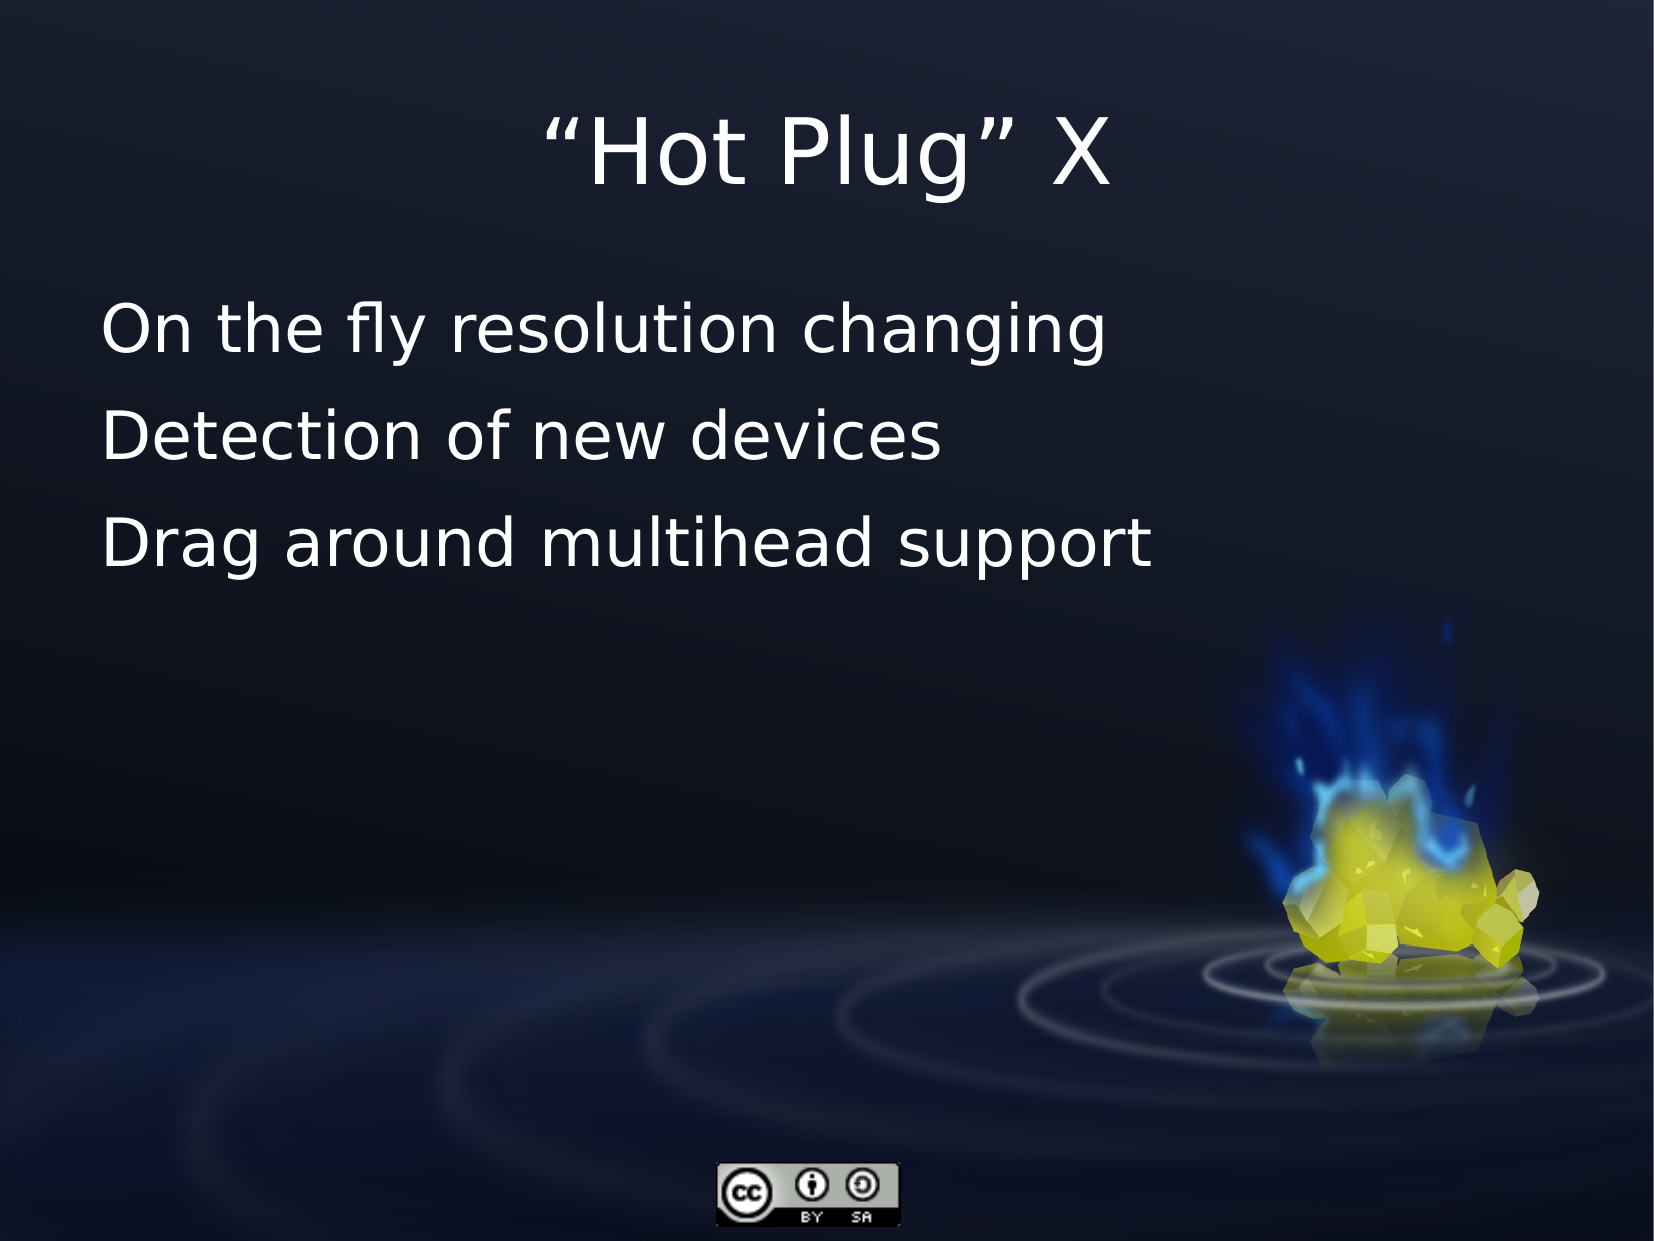

# “Hot Plug” X
On the fly resolution changing
Detection of new devices
Drag around multihead support